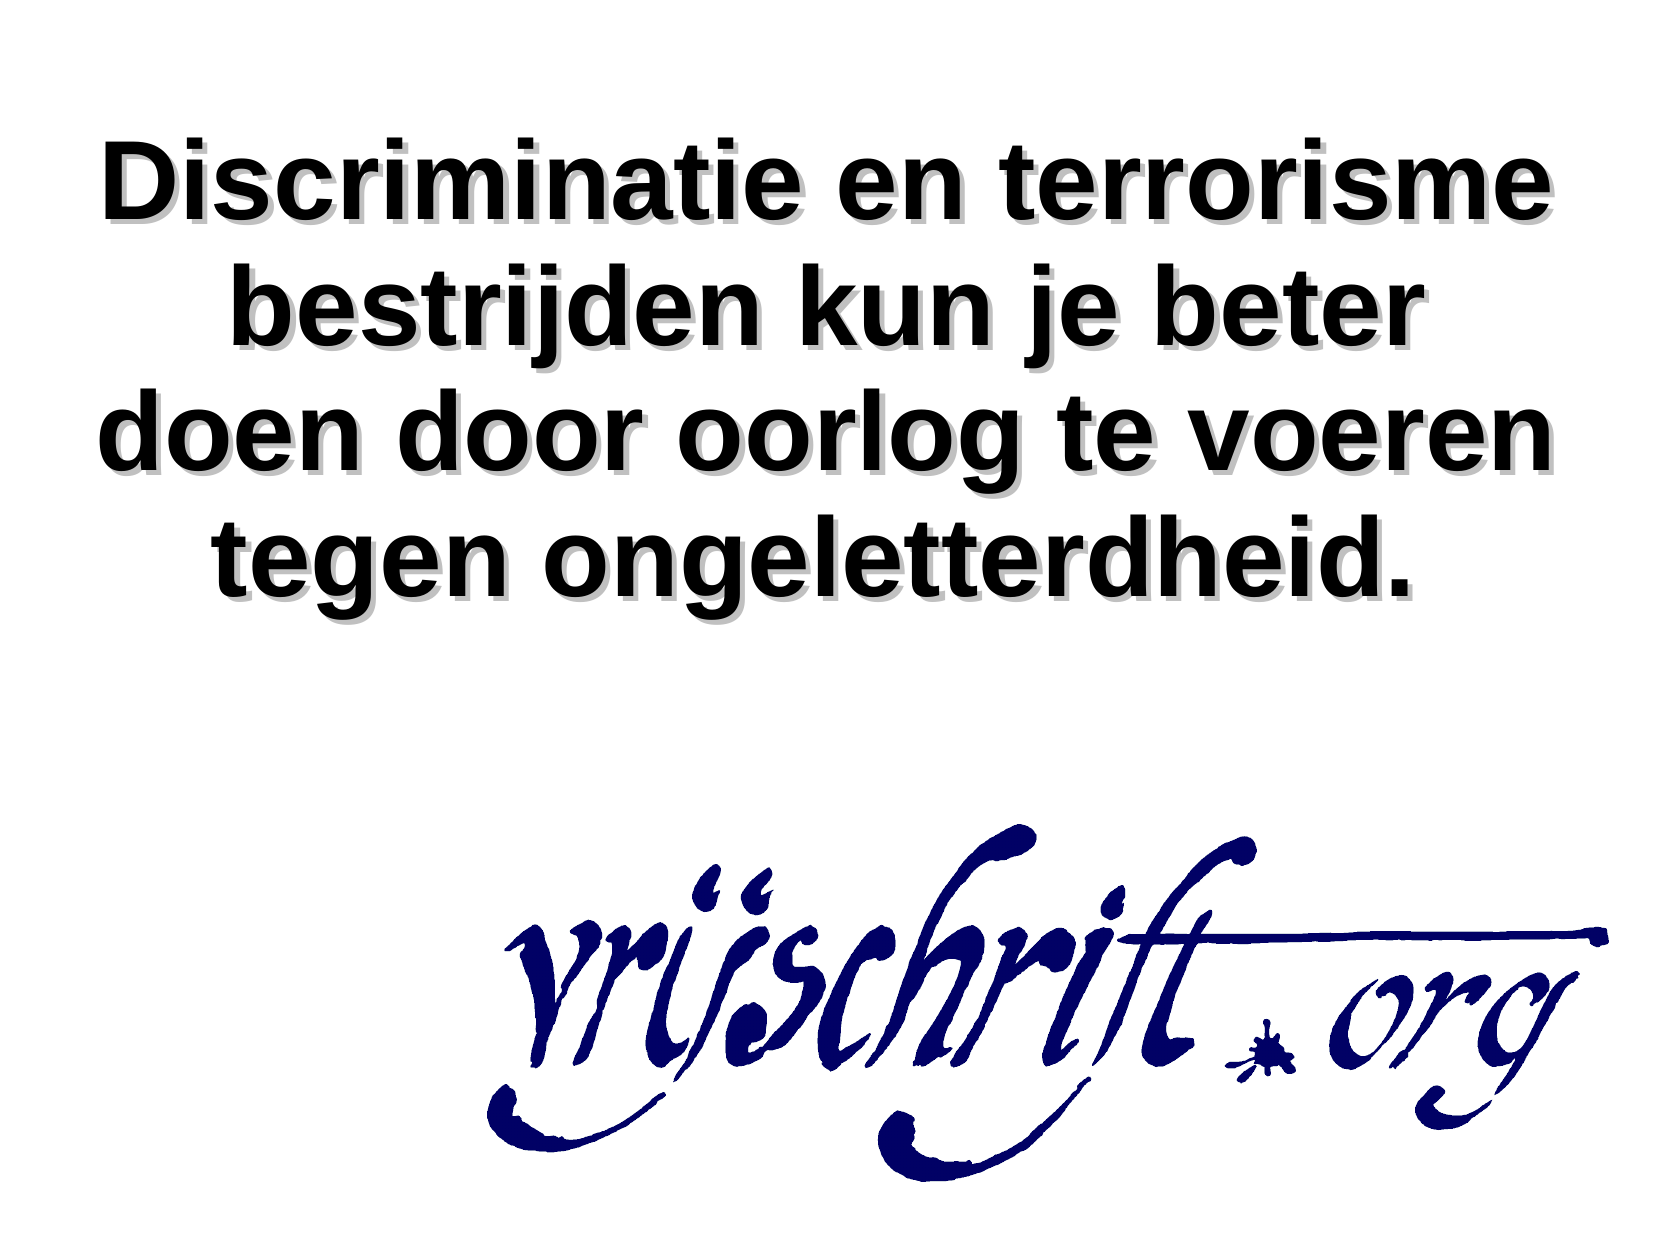

# Discriminatie en terrorisme bestrijden kun je beter doen door oorlog te voeren tegen ongeletterdheid.